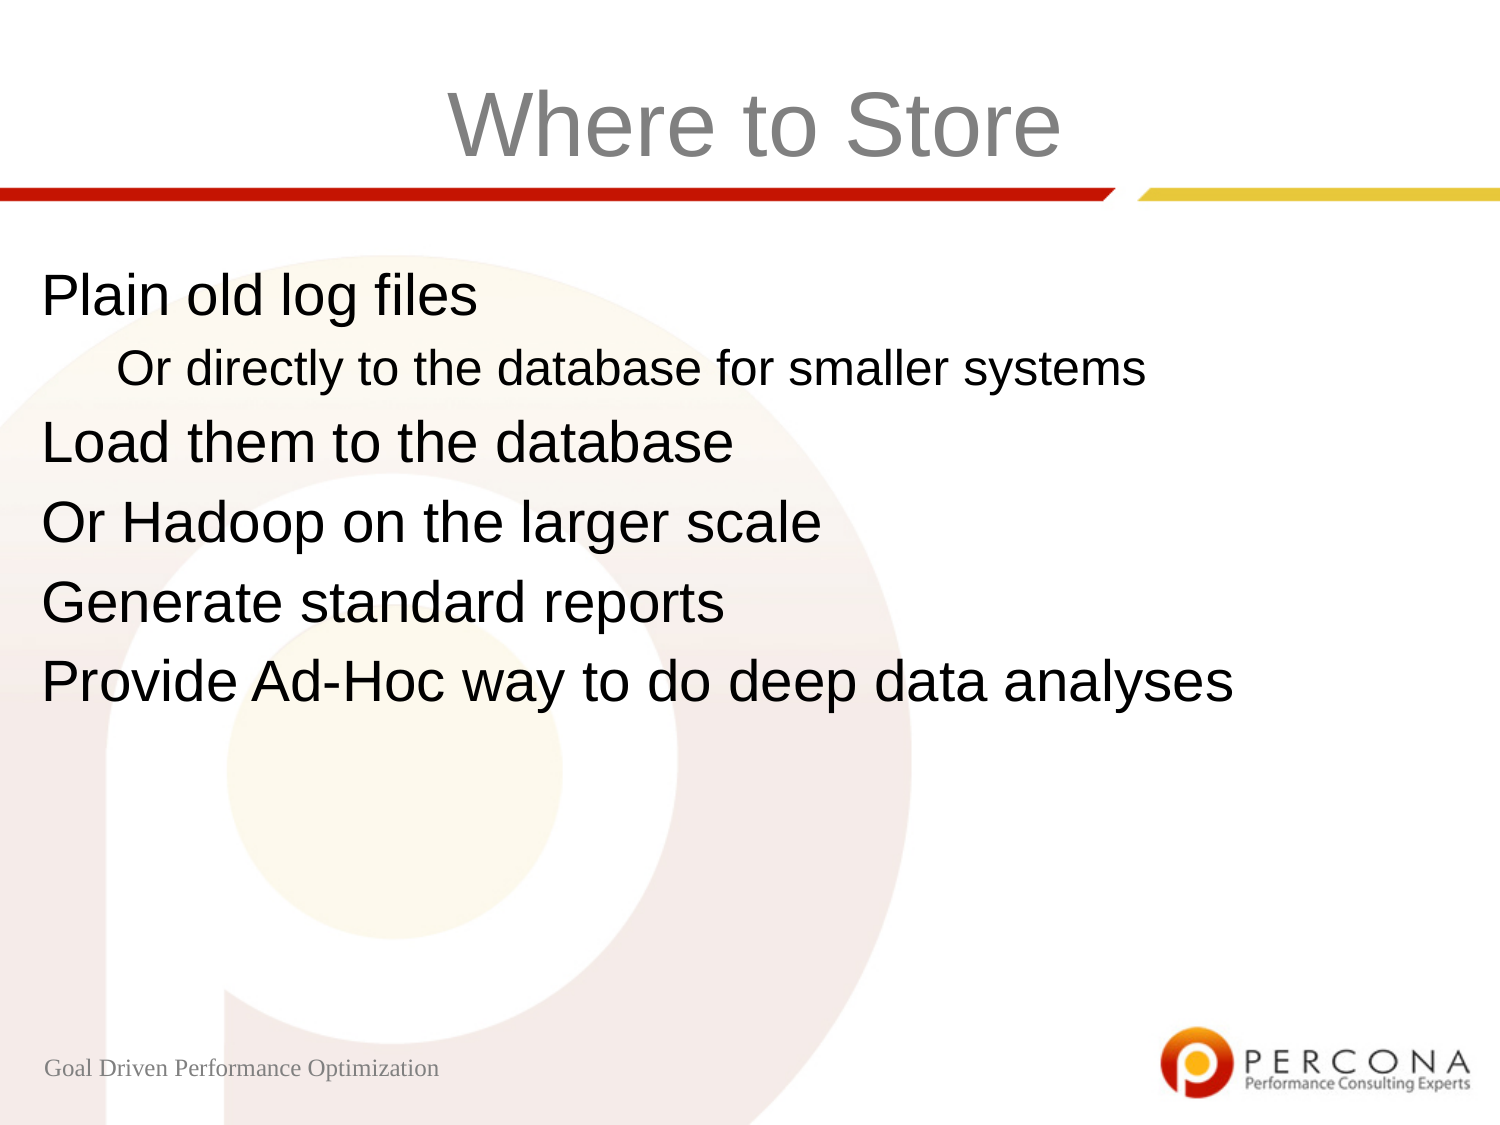

# Where to Store
Plain old log files
Or directly to the database for smaller systems
Load them to the database
Or Hadoop on the larger scale
Generate standard reports
Provide Ad-Hoc way to do deep data analyses